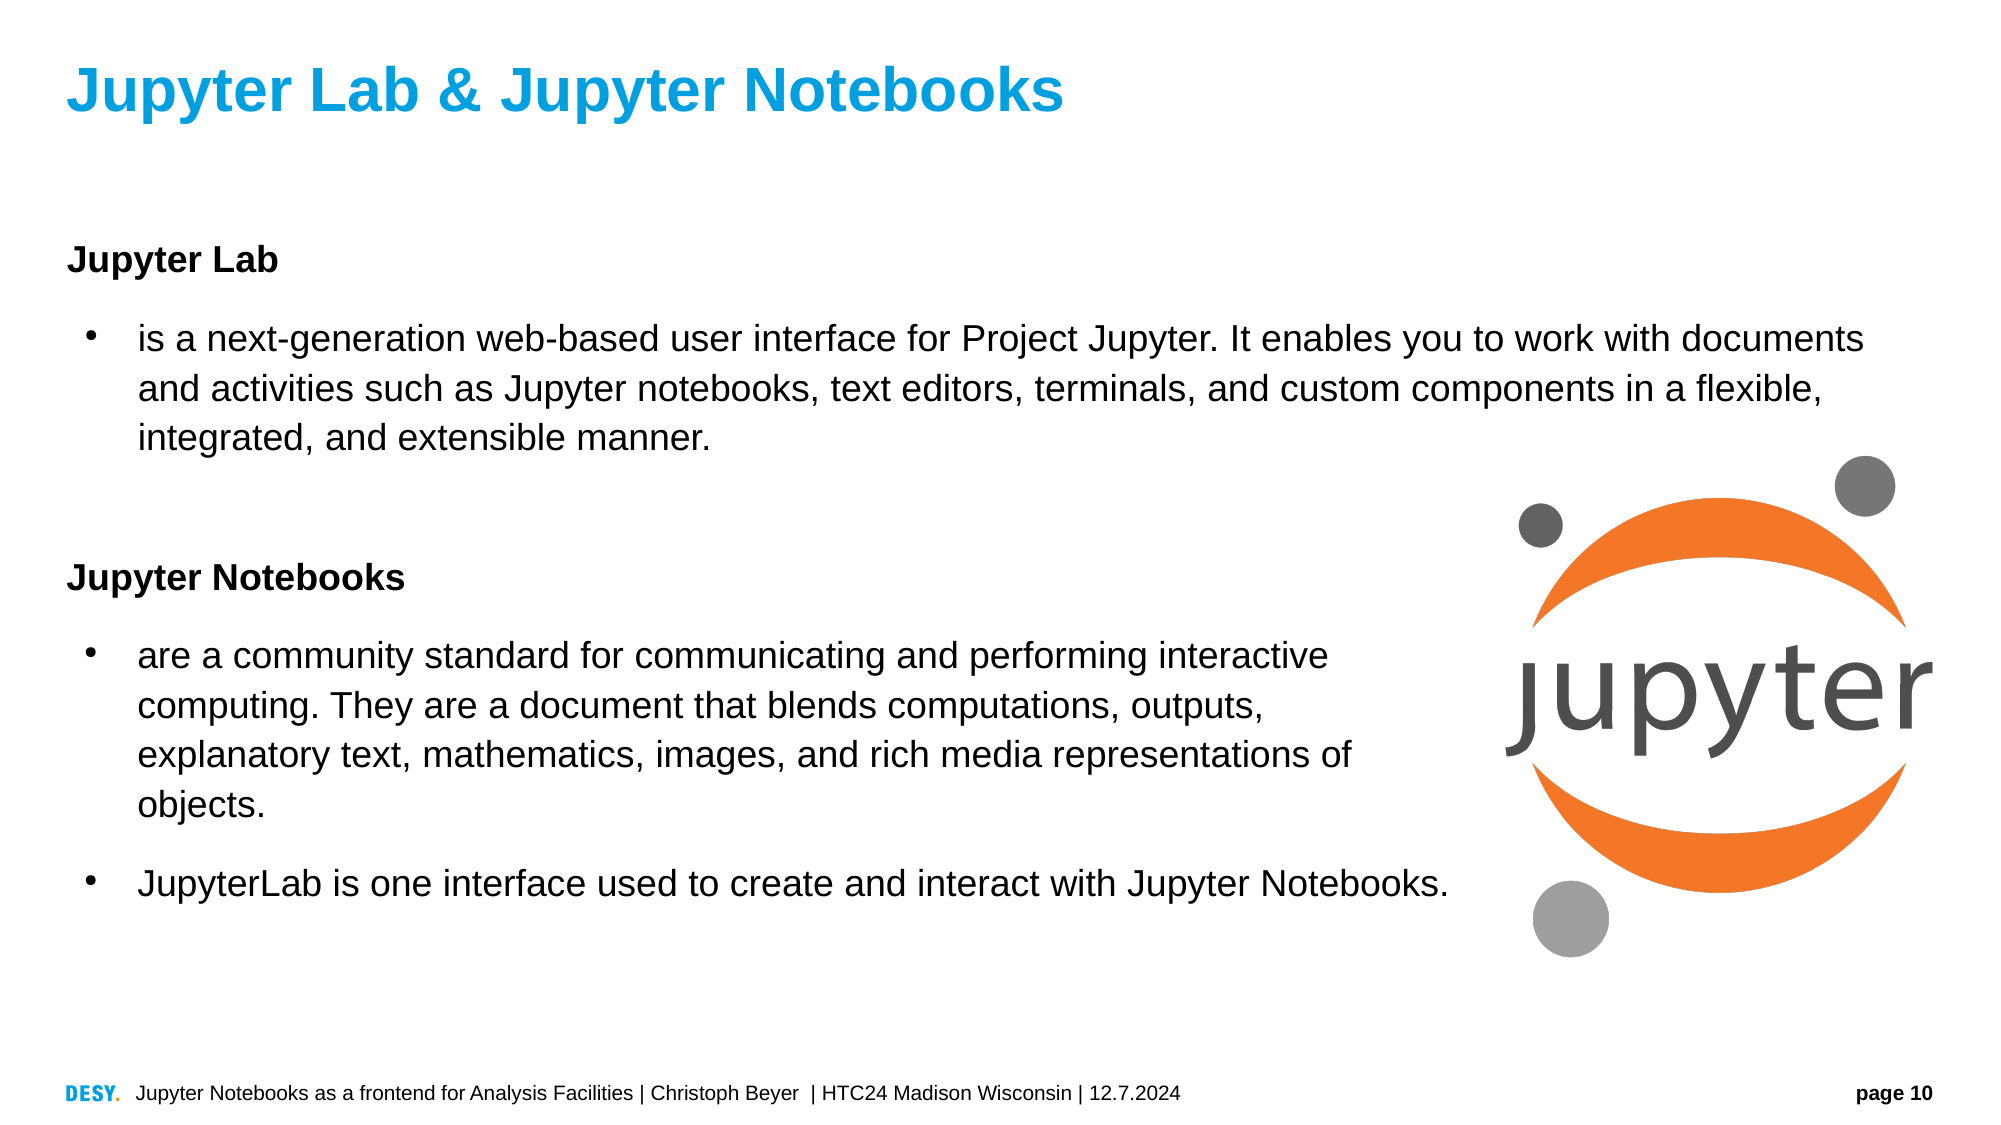

A short definition
# Jupyter Lab & Jupyter Notebooks
Jupyter Lab
is a next-generation web-based user interface for Project Jupyter. It enables you to work with documents and activities such as Jupyter notebooks, text editors, terminals, and custom components in a flexible, integrated, and extensible manner.
Jupyter Notebooks
are a community standard for communicating and performing interactive computing. They are a document that blends computations, outputs, explanatory text, mathematics, images, and rich media representations of objects.
JupyterLab is one interface used to create and interact with Jupyter Notebooks.
 Jupyter Notebooks as a frontend for Analysis Facilities | Christoph Beyer | HTC24 Madison Wisconsin | 12.7.2024